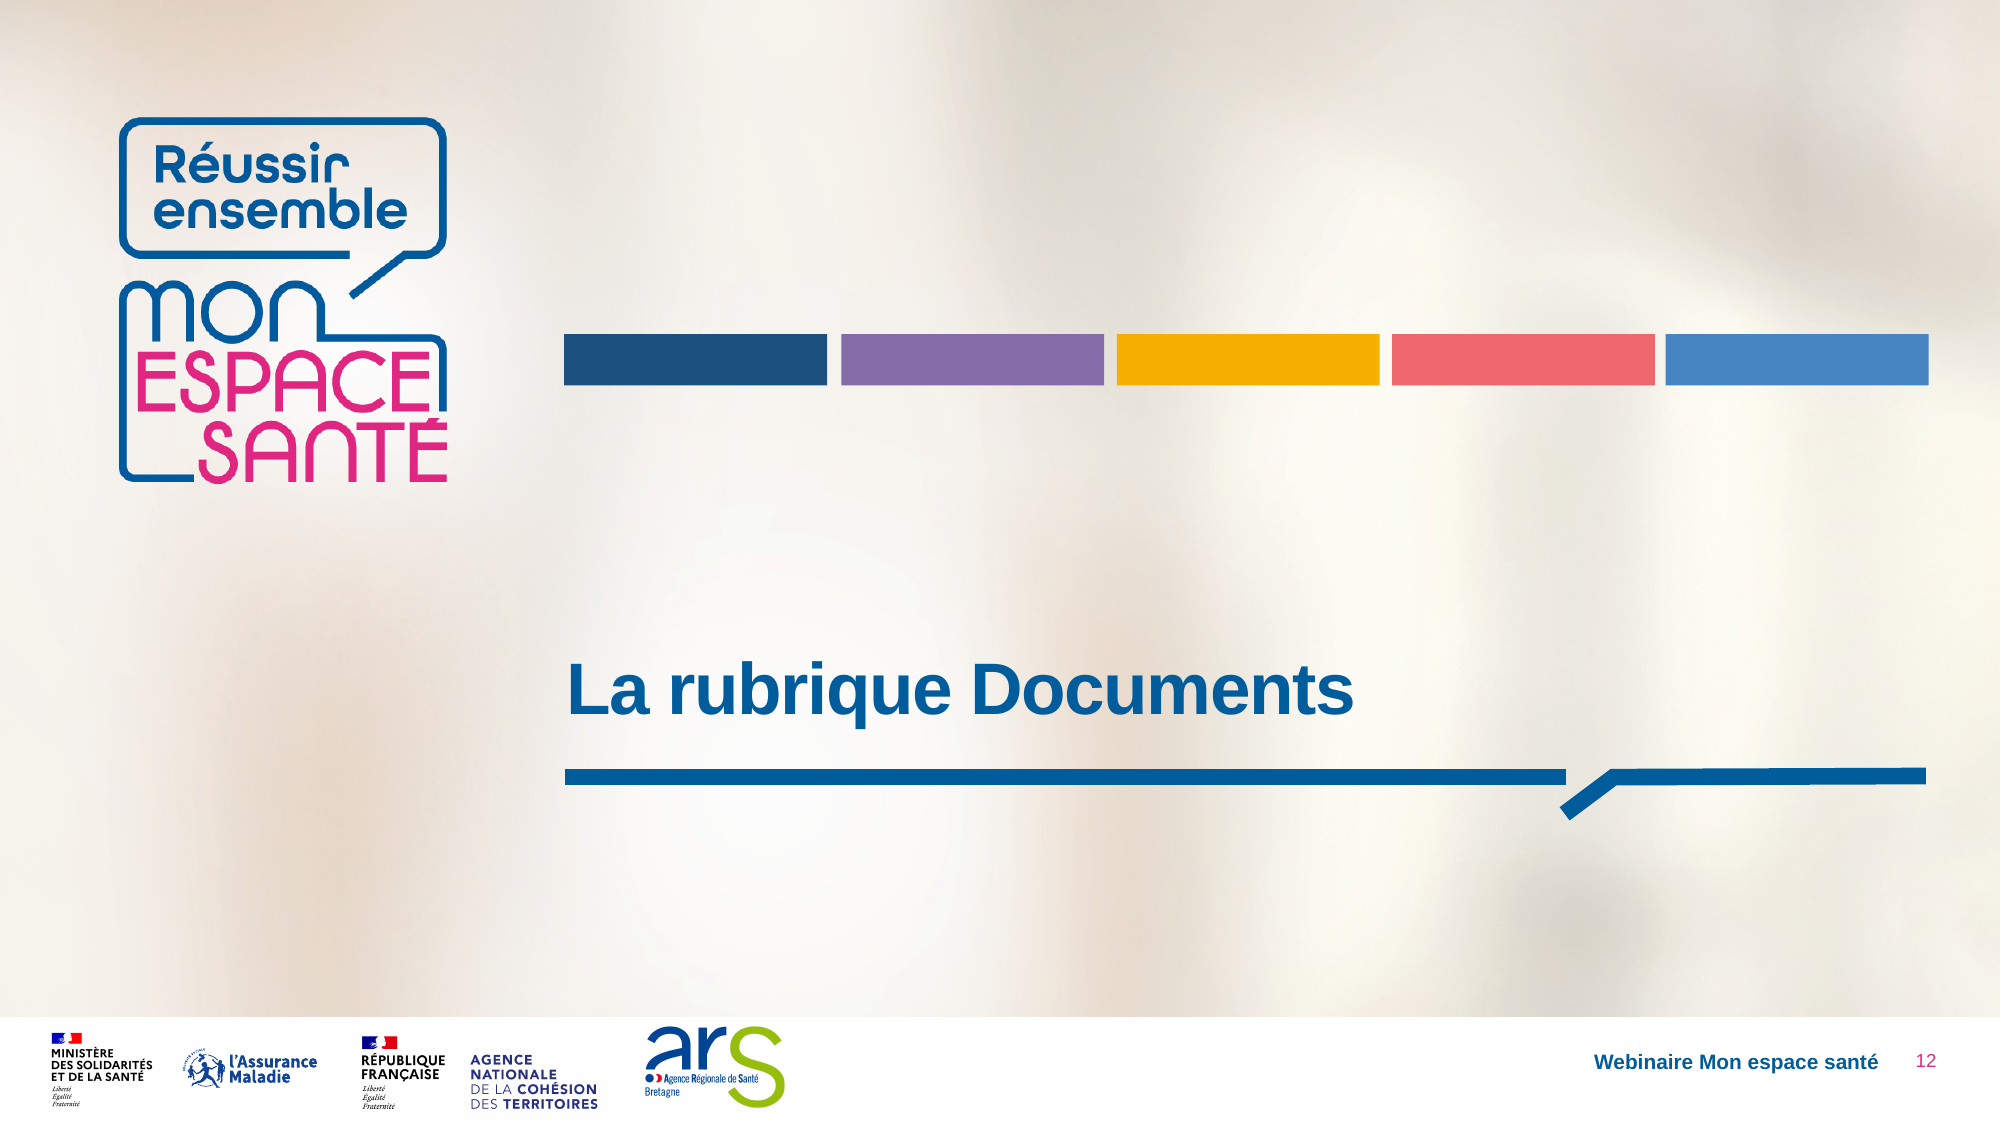

# La rubrique Documents
Webinaire Mon espace santé